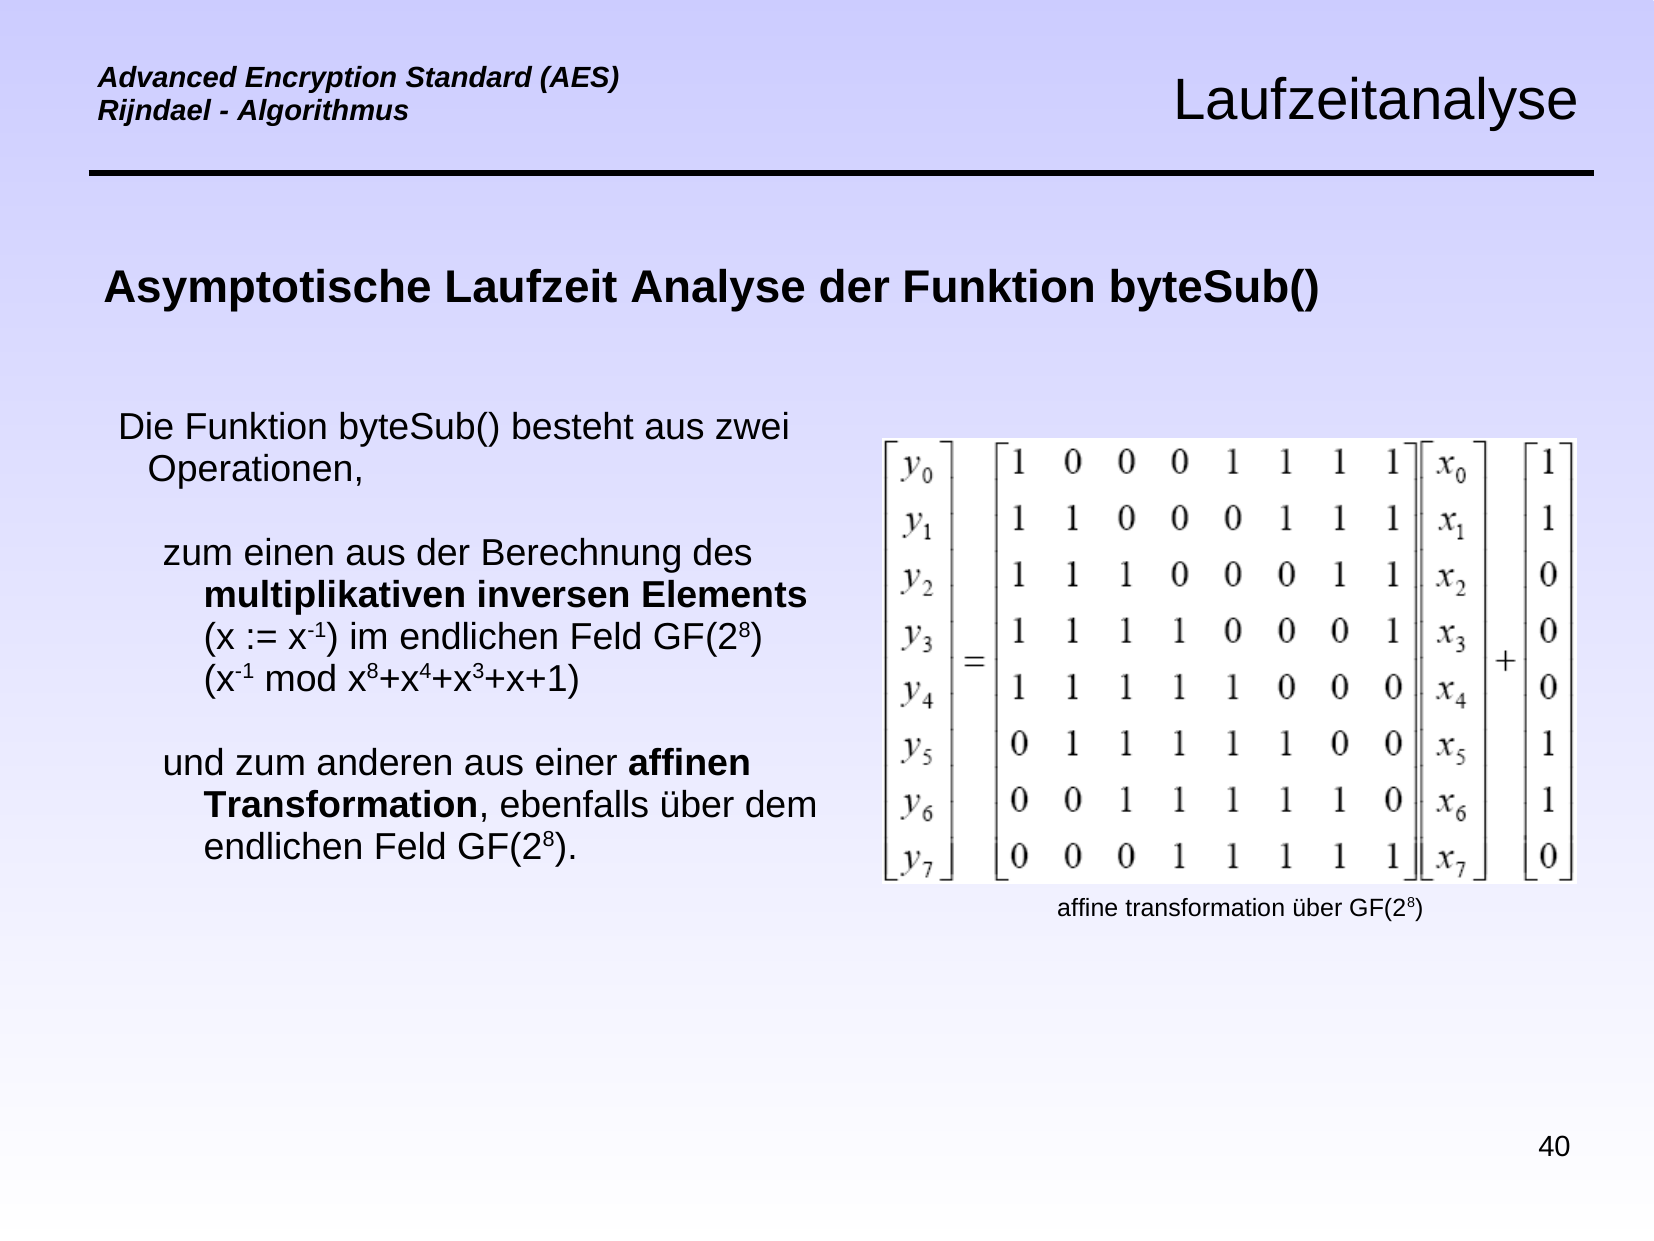

Advanced Encryption Standard (AES)
Rijndael - Algorithmus
Laufzeitanalyse
Asymptotische Laufzeit Analyse der Funktion byteSub()
Die Funktion byteSub() besteht aus zwei
Operationen,
zum einen aus der Berechnung des
multiplikativen inversen Elements
(x := x-1) im endlichen Feld GF(28)
(x-1 mod x8+x4+x3+x+1)
und zum anderen aus einer affinen
Transformation, ebenfalls über dem
endlichen Feld GF(28).
affine transformation über GF(28)
40